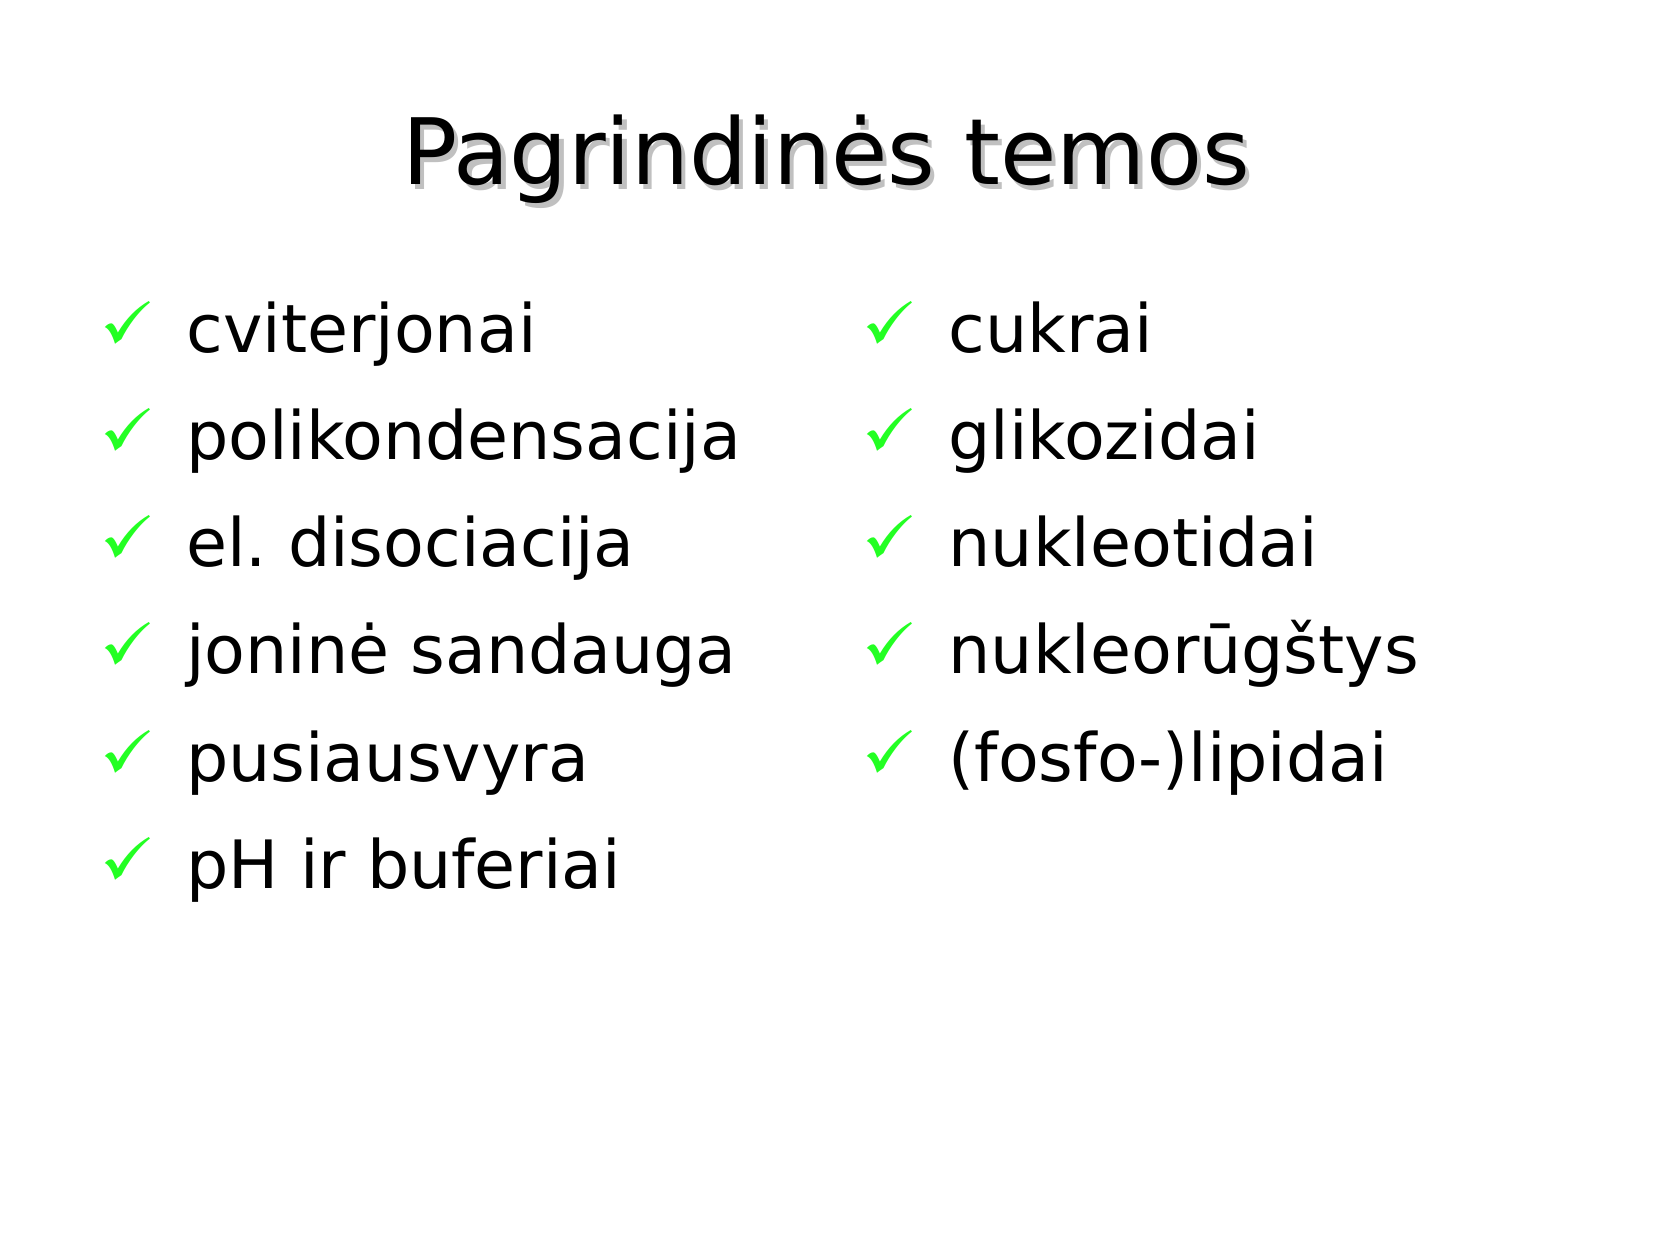

# Pagrindinės temos
 cviterjonai
 polikondensacija
 el. disociacija
 joninė sandauga
 pusiausvyra
 pH ir buferiai
 cukrai
 glikozidai
 nukleotidai
 nukleorūgštys
 (fosfo-)lipidai